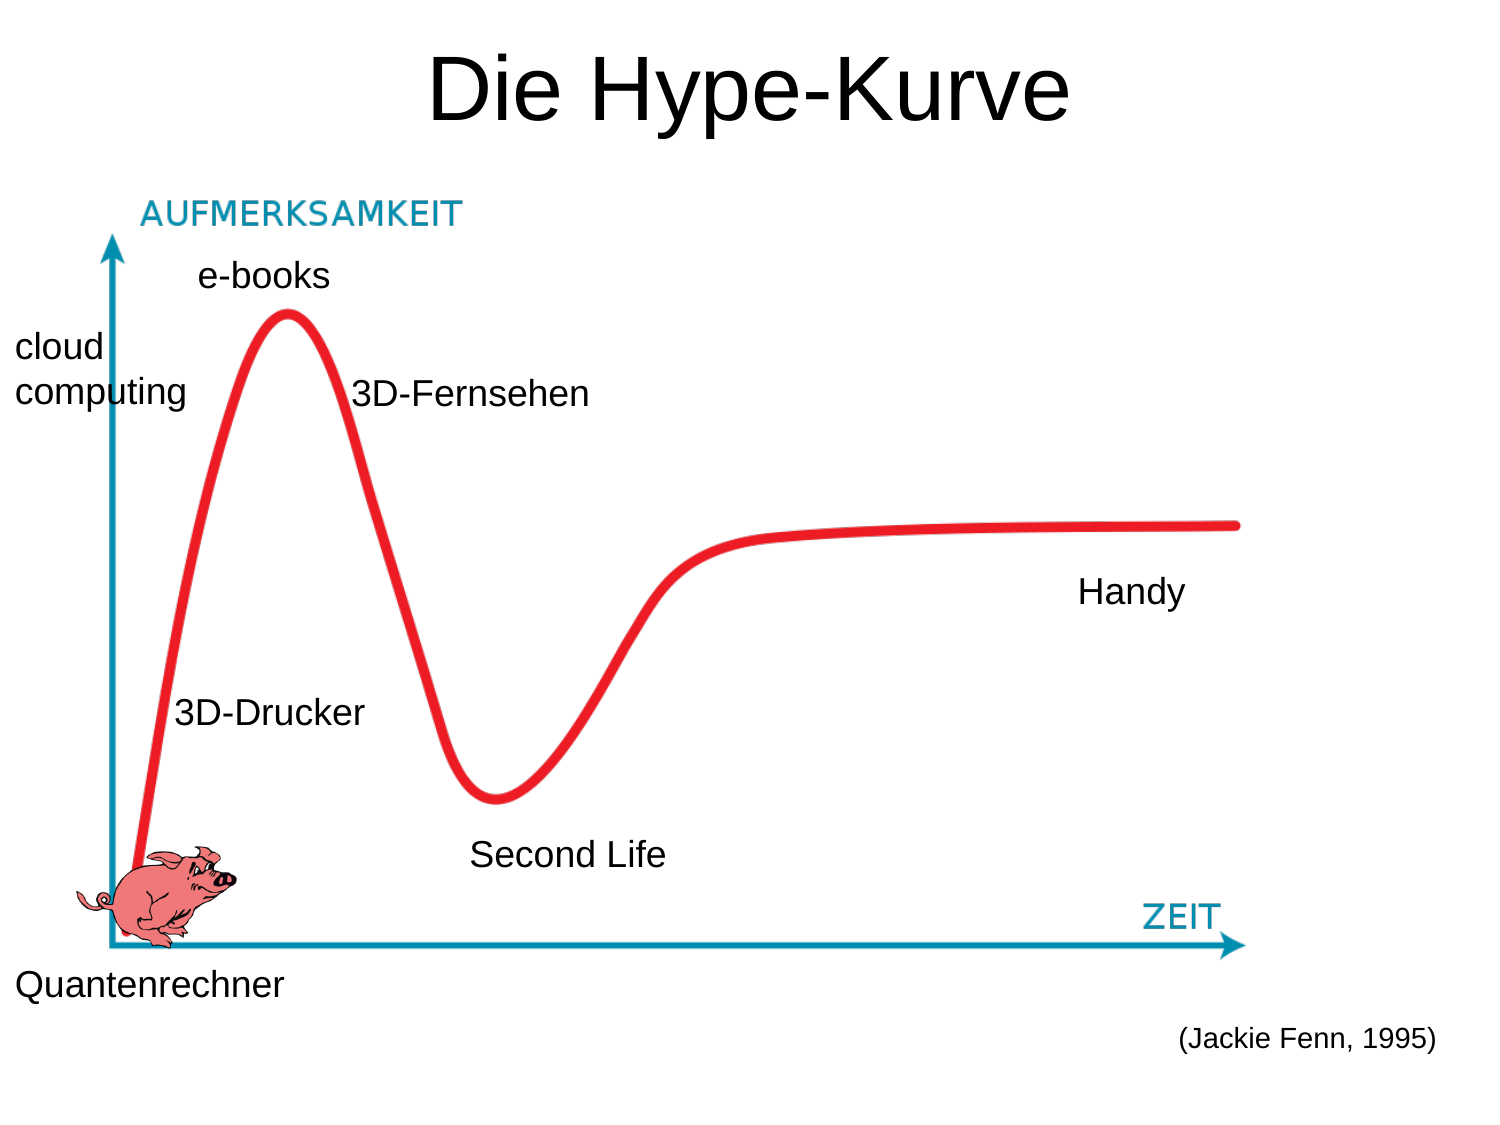

# Die Hype-Kurve
e-books
cloud
computing
3D-Fernsehen
Handy
3D-Drucker
Second Life
Quantenrechner
(Jackie Fenn, 1995)